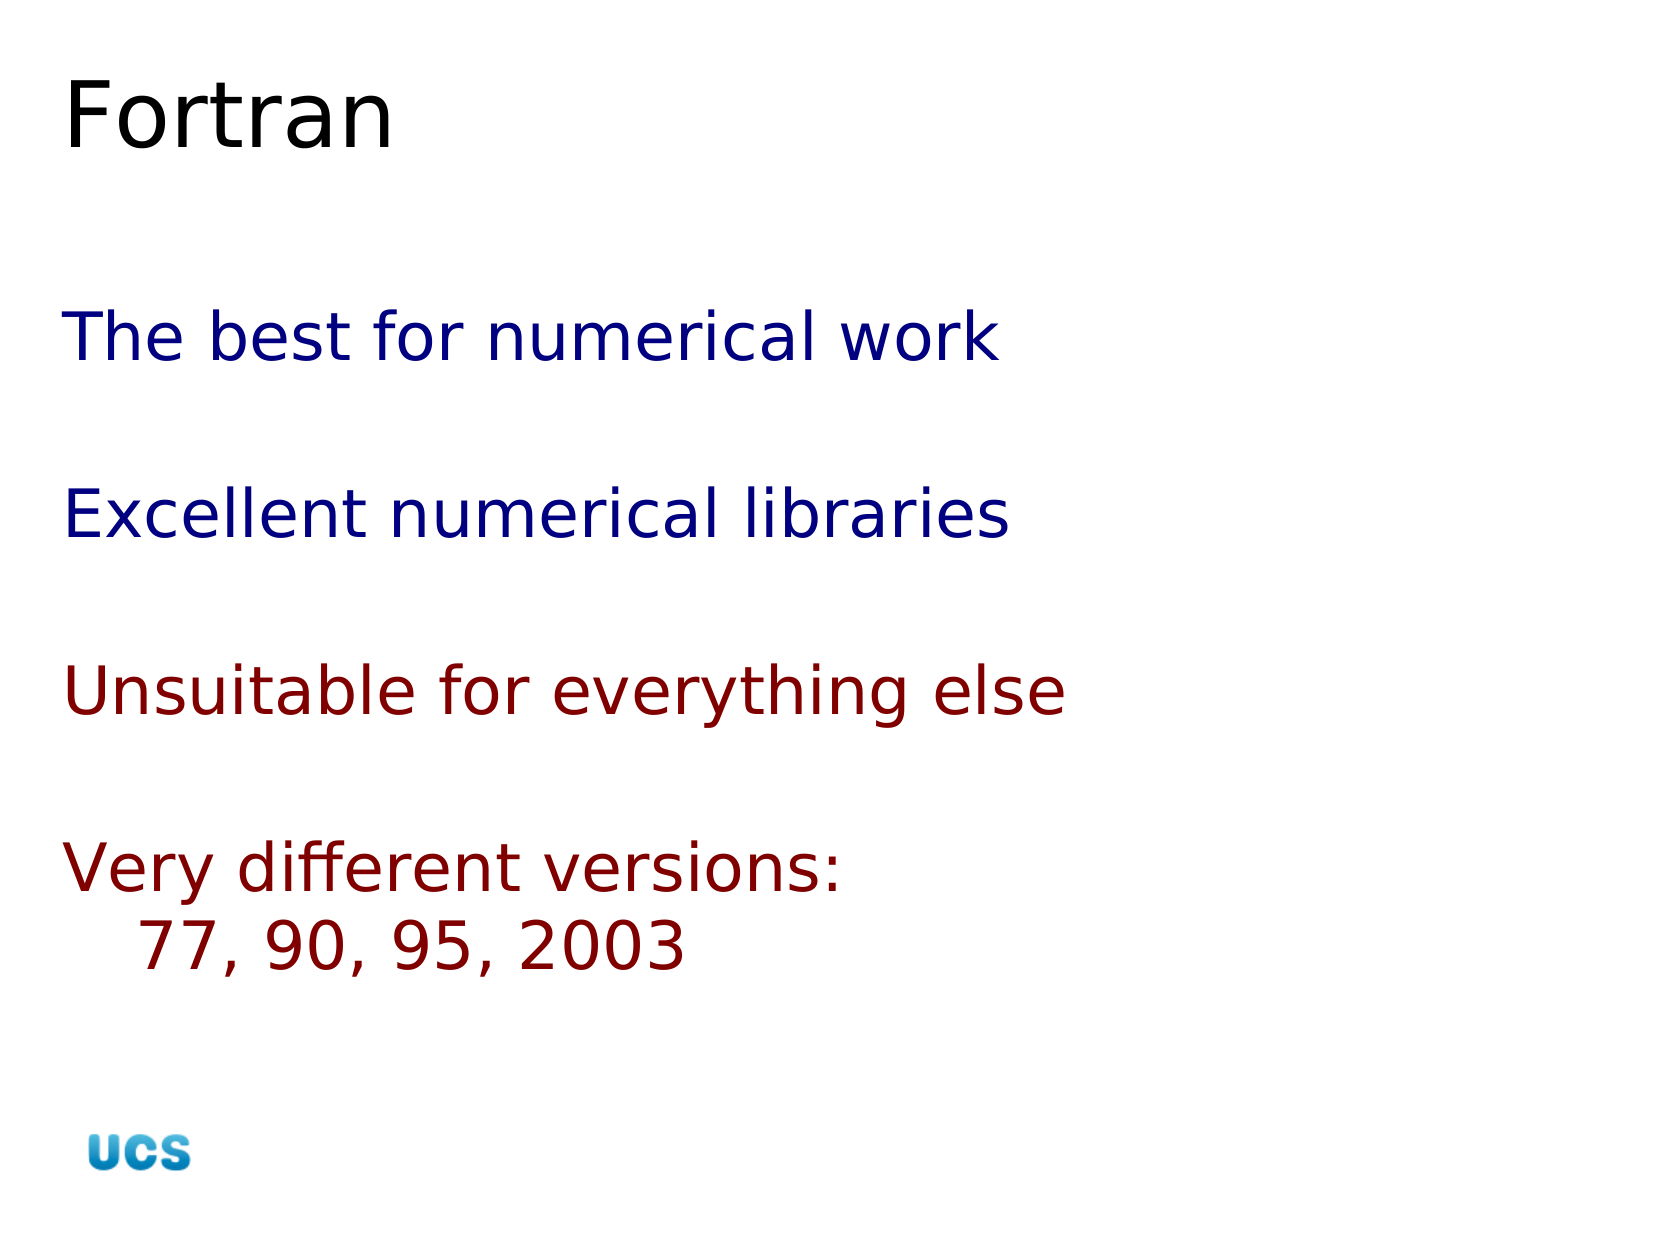

Fortran
The best for numerical work
Excellent numerical libraries
Unsuitable for everything else
Very different versions:
	77, 90, 95, 2003